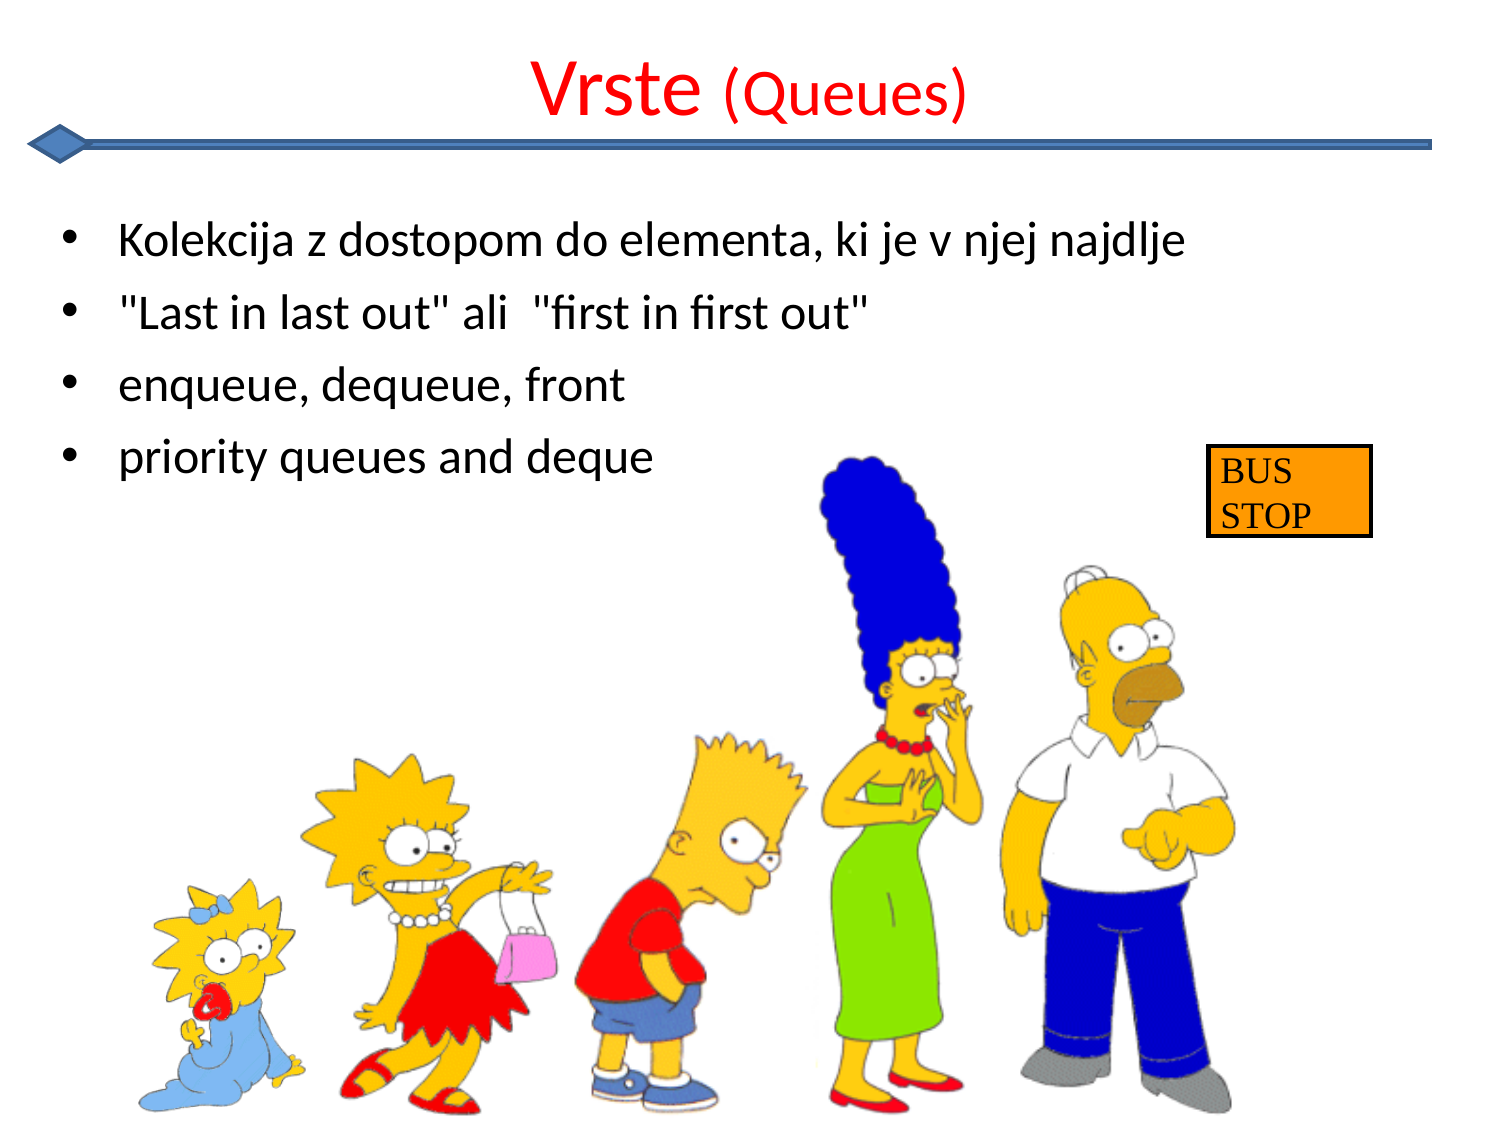

# Vrste (Queues)
Kolekcija z dostopom do elementa, ki je v njej najdlje
"Last in last out" ali "first in first out"
enqueue, dequeue, front
priority queues and deque
BUS STOP